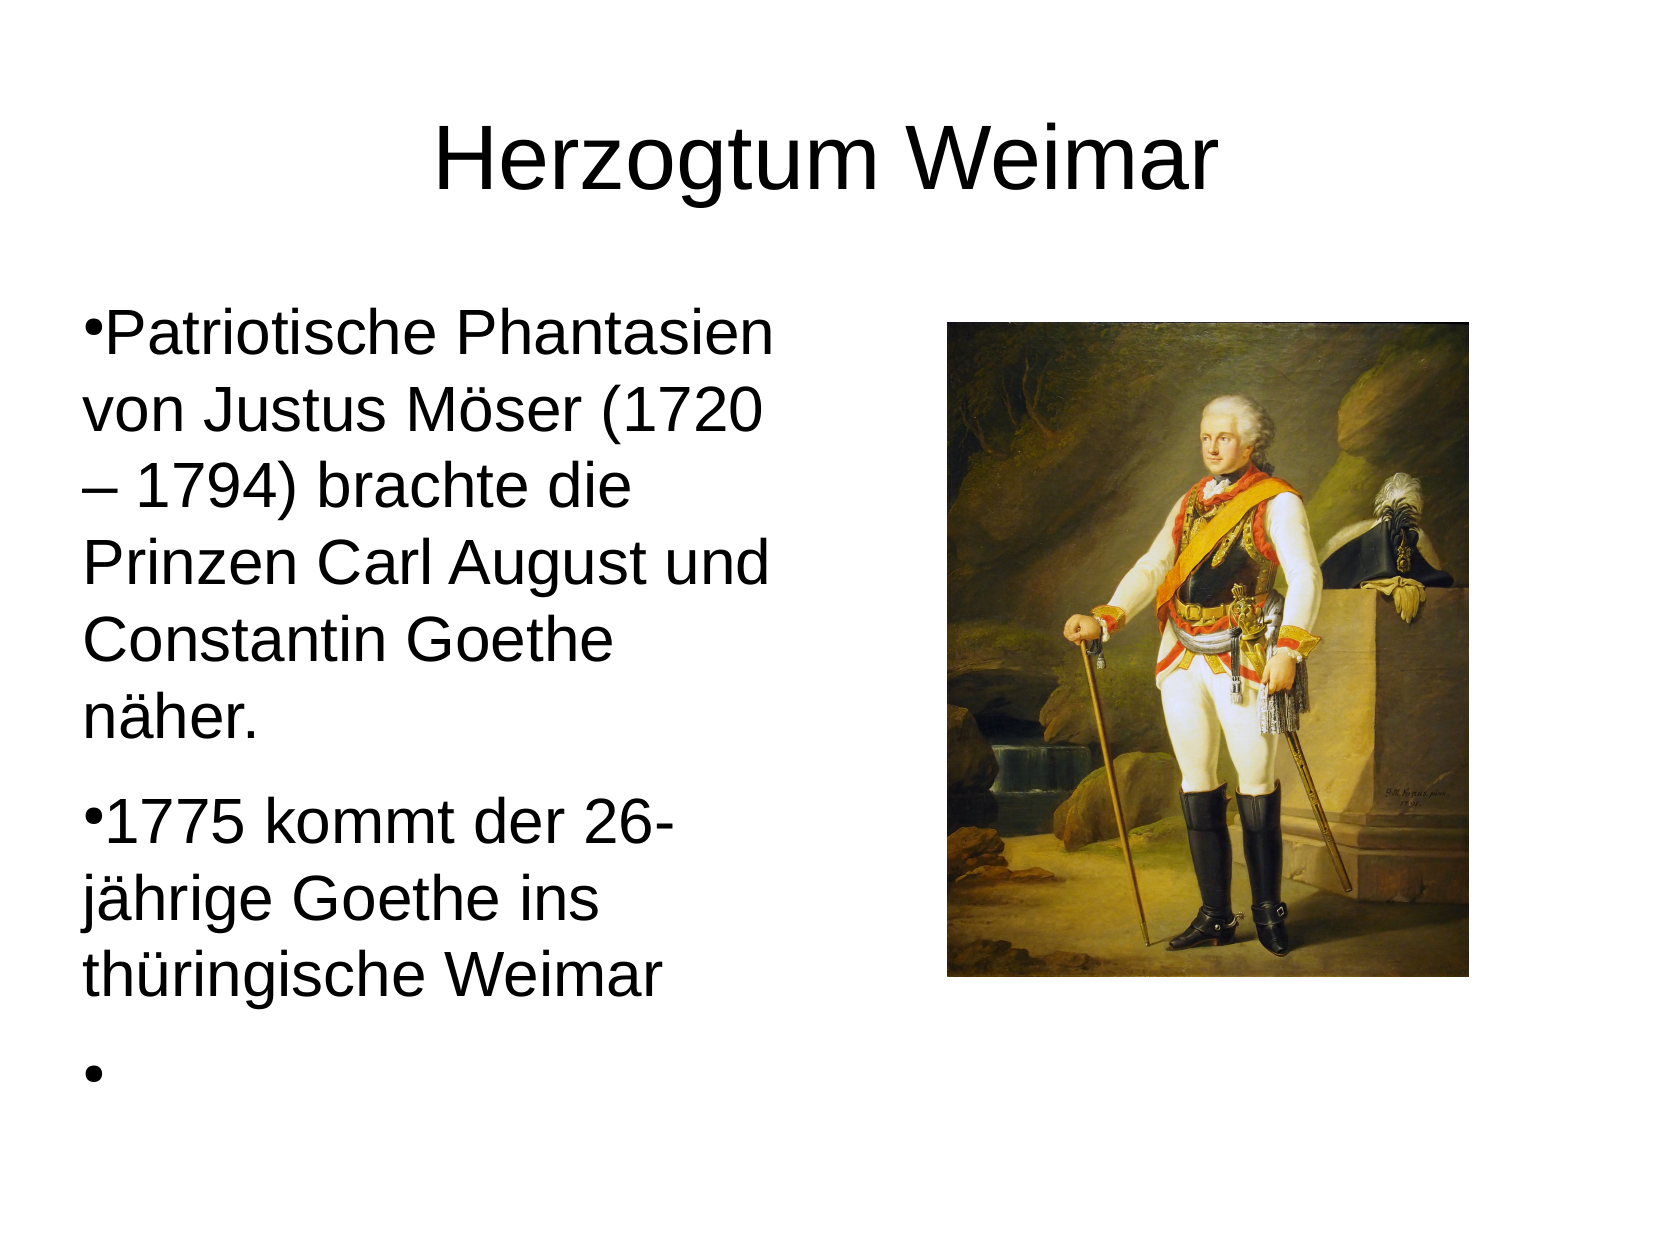

# Herzogtum Weimar
Patriotische Phantasien von Justus Möser (1720 – 1794) brachte die Prinzen Carl August und Constantin Goethe näher.
1775 kommt der 26-jährige Goethe ins thüringische Weimar